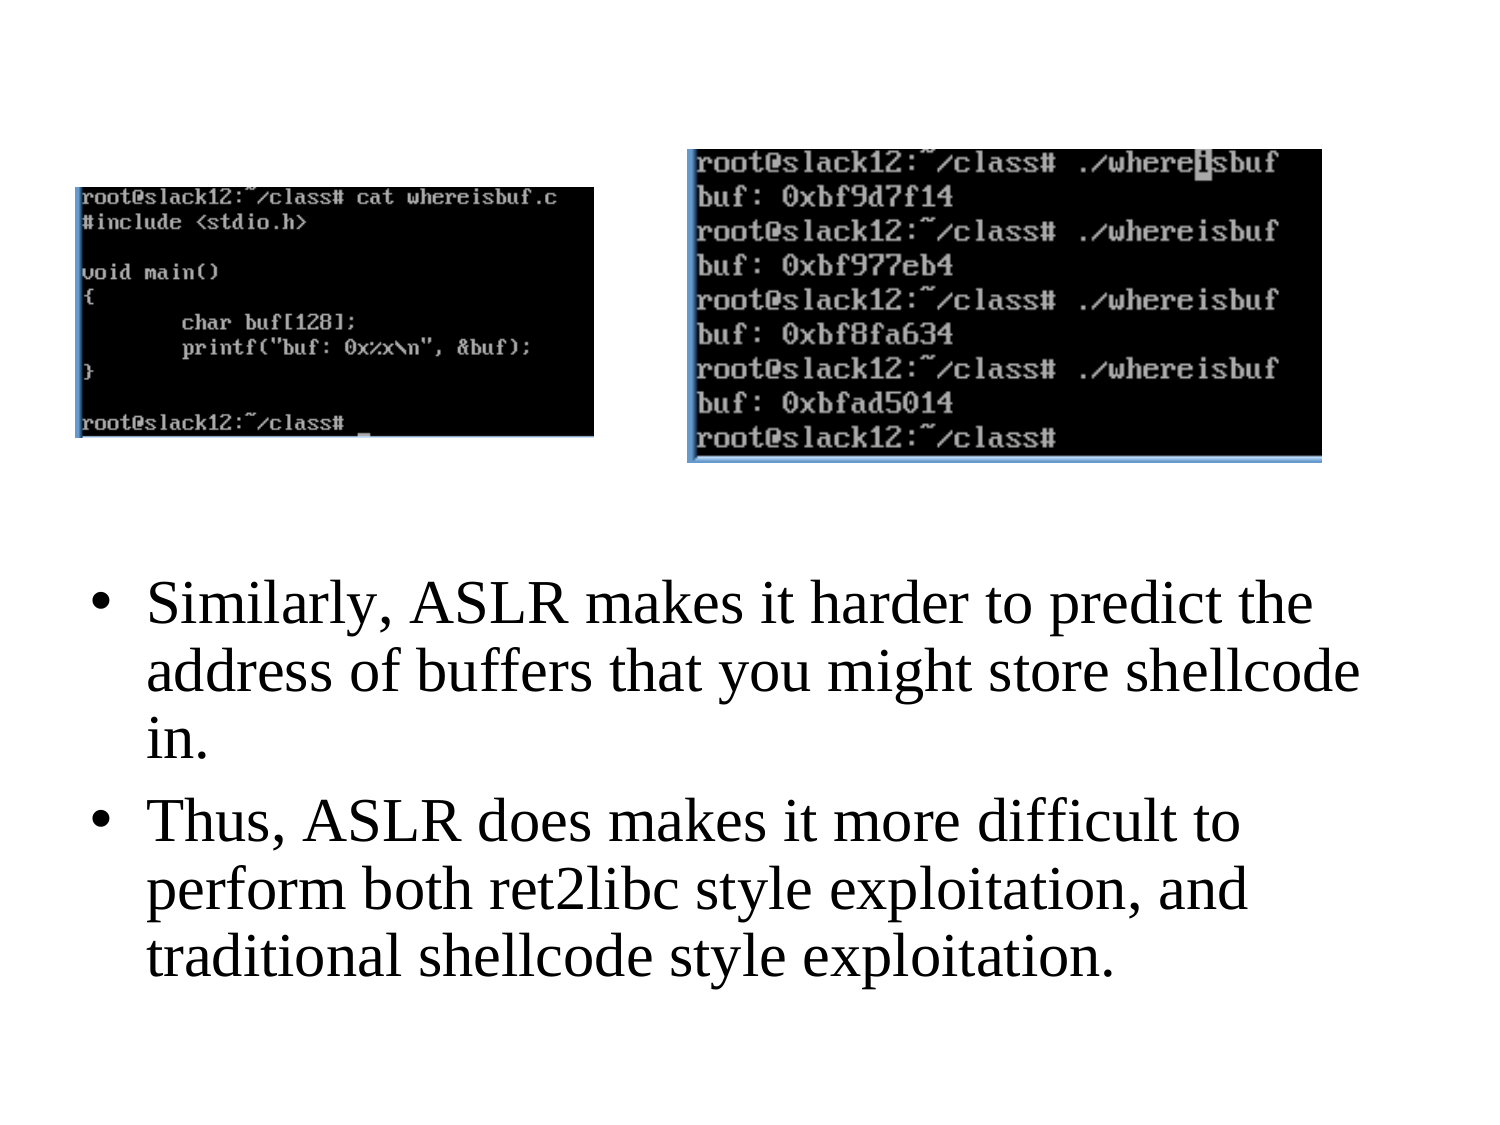

# Similarly, ASLR makes it harder to predict the address of buffers that you might store shellcode in.
Thus, ASLR does makes it more difficult to perform both ret2libc style exploitation, and traditional shellcode style exploitation.